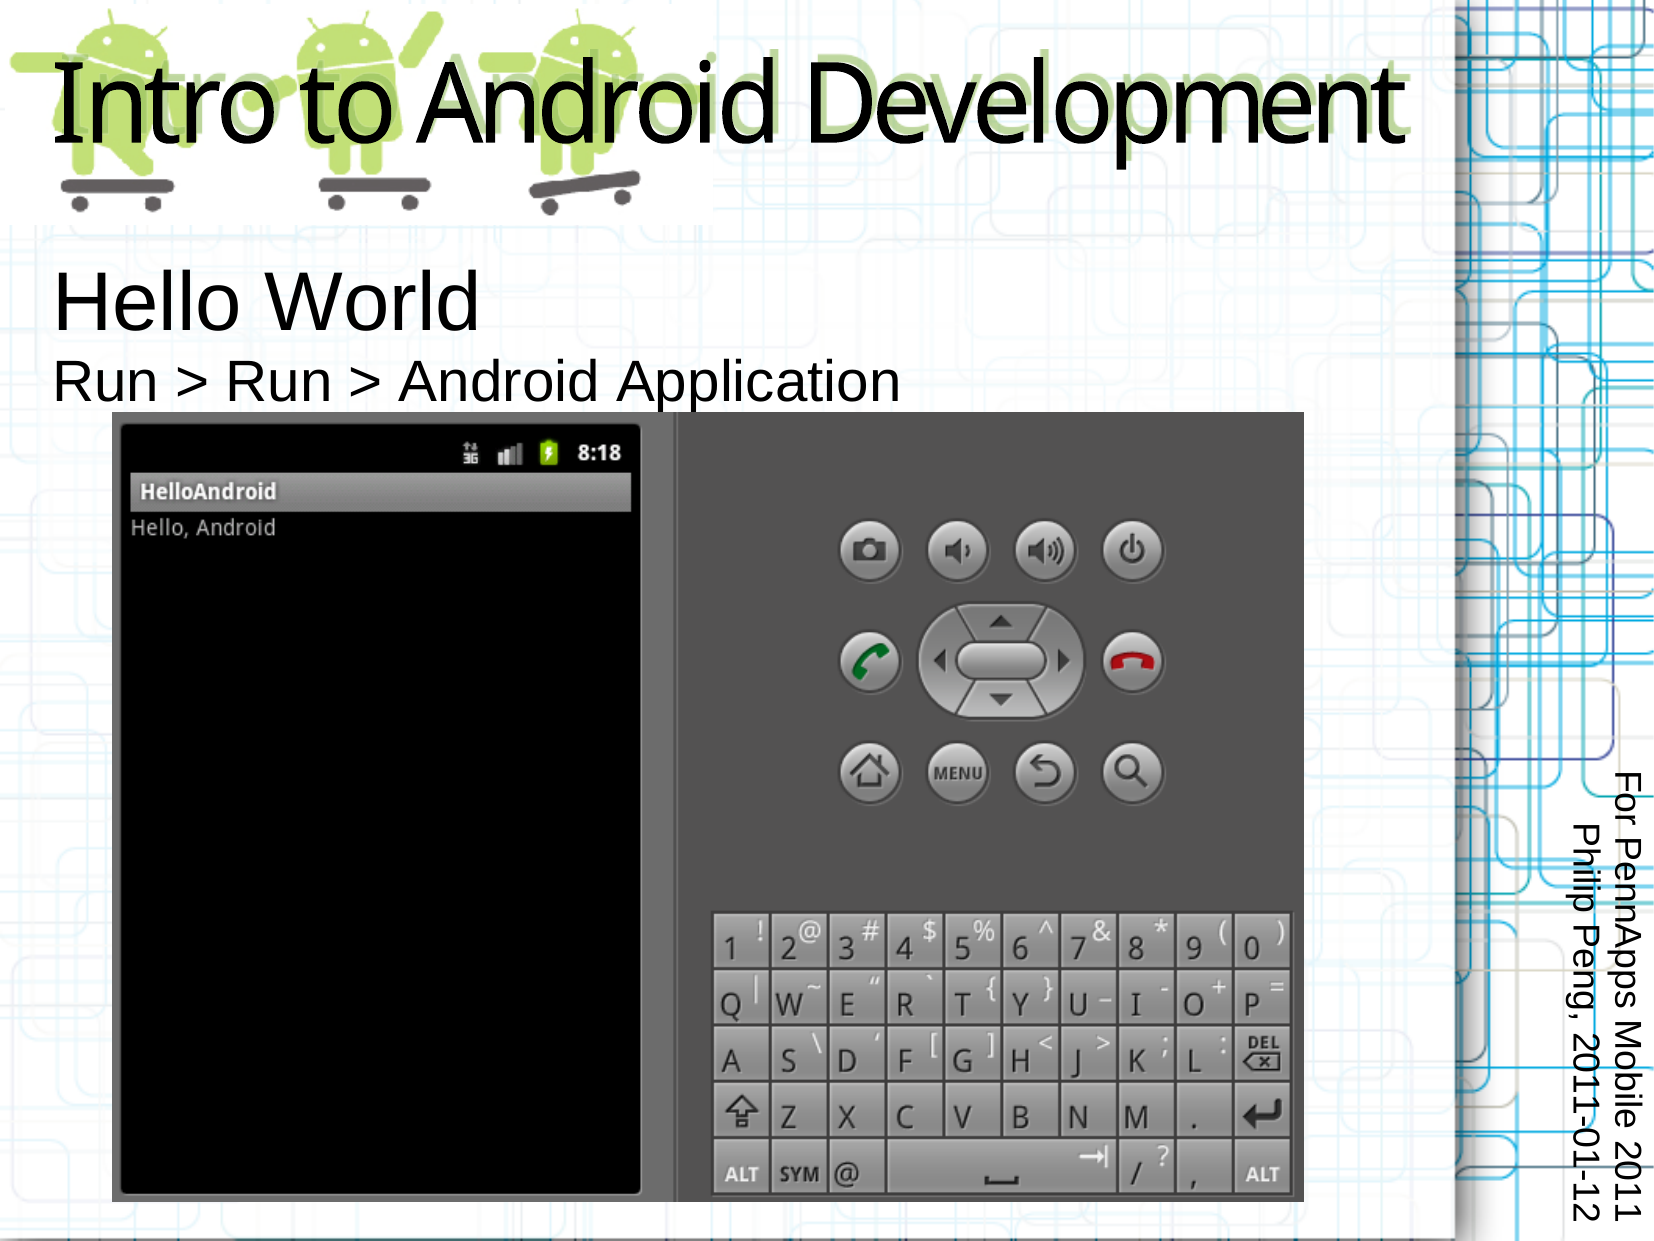

Intro to Android Development
Hello World
Run > Run > Android Application
For PennApps Mobile 2011
Philip Peng, 2011-01-12